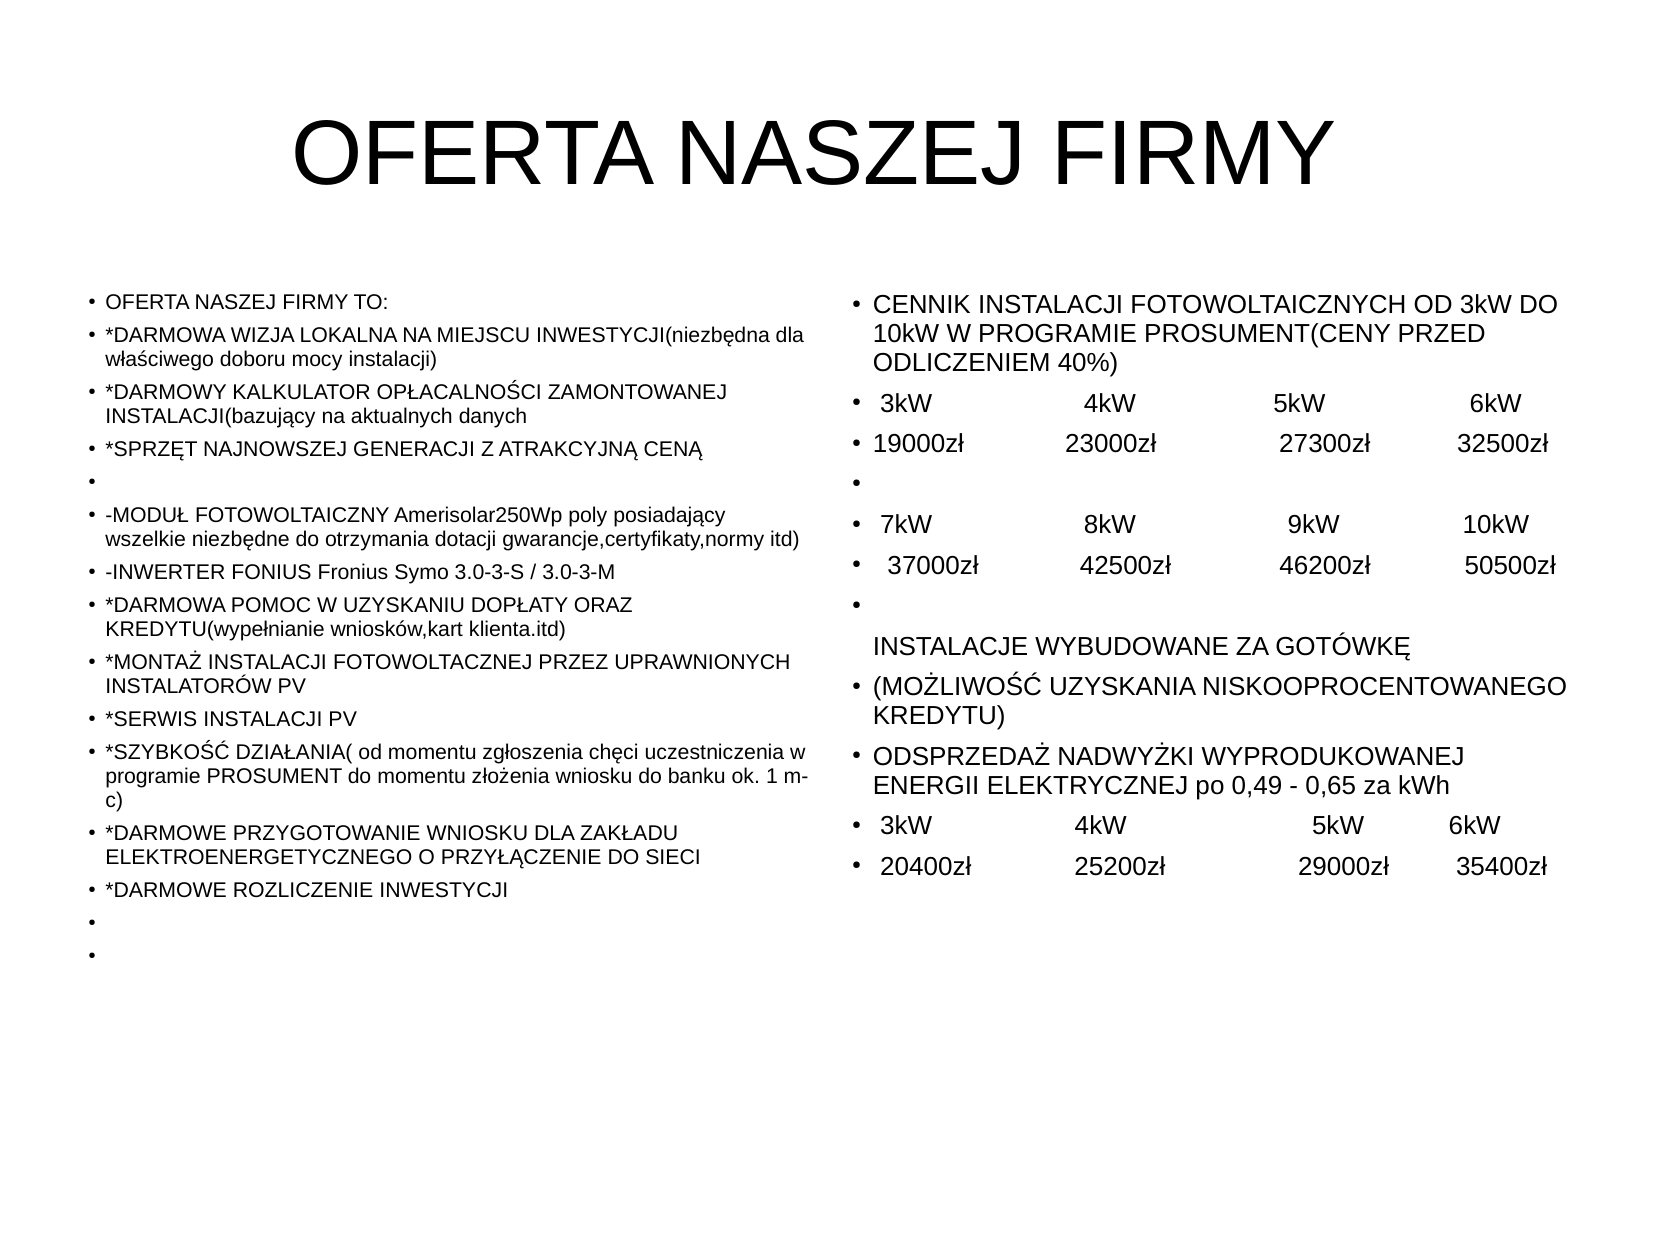

# OFERTA NASZEJ FIRMY
OFERTA NASZEJ FIRMY TO:
*DARMOWA WIZJA LOKALNA NA MIEJSCU INWESTYCJI(niezbędna dla właściwego doboru mocy instalacji)
*DARMOWY KALKULATOR OPŁACALNOŚCI ZAMONTOWANEJ INSTALACJI(bazujący na aktualnych danych
*SPRZĘT NAJNOWSZEJ GENERACJI Z ATRAKCYJNĄ CENĄ
-MODUŁ FOTOWOLTAICZNY Amerisolar250Wp poly posiadający wszelkie niezbędne do otrzymania dotacji gwarancje,certyfikaty,normy itd)
-INWERTER FONIUS Fronius Symo 3.0-3-S / 3.0-3-M
*DARMOWA POMOC W UZYSKANIU DOPŁATY ORAZ KREDYTU(wypełnianie wniosków,kart klienta.itd)
*MONTAŻ INSTALACJI FOTOWOLTACZNEJ PRZEZ UPRAWNIONYCH INSTALATORÓW PV
*SERWIS INSTALACJI PV
*SZYBKOŚĆ DZIAŁANIA( od momentu zgłoszenia chęci uczestniczenia w programie PROSUMENT do momentu złożenia wniosku do banku ok. 1 m-c)
*DARMOWE PRZYGOTOWANIE WNIOSKU DLA ZAKŁADU ELEKTROENERGETYCZNEGO O PRZYŁĄCZENIE DO SIECI
*DARMOWE ROZLICZENIE INWESTYCJI
CENNIK INSTALACJI FOTOWOLTAICZNYCH OD 3kW DO 10kW W PROGRAMIE PROSUMENT(CENY PRZED ODLICZENIEM 40%)
 3kW 4kW 5kW 6kW
19000zł 23000zł 27300zł 32500zł
 7kW 8kW 9kW 10kW
 37000zł 42500zł 46200zł 50500zł
INSTALACJE WYBUDOWANE ZA GOTÓWKĘ
(MOŻLIWOŚĆ UZYSKANIA NISKOOPROCENTOWANEGO KREDYTU)
ODSPRZEDAŻ NADWYŻKI WYPRODUKOWANEJ ENERGII ELEKTRYCZNEJ po 0,49 - 0,65 za kWh
 3kW 	 4kW 	 5kW 	6kW
 20400zł 	25200zł 	 29000zł 	 35400zł